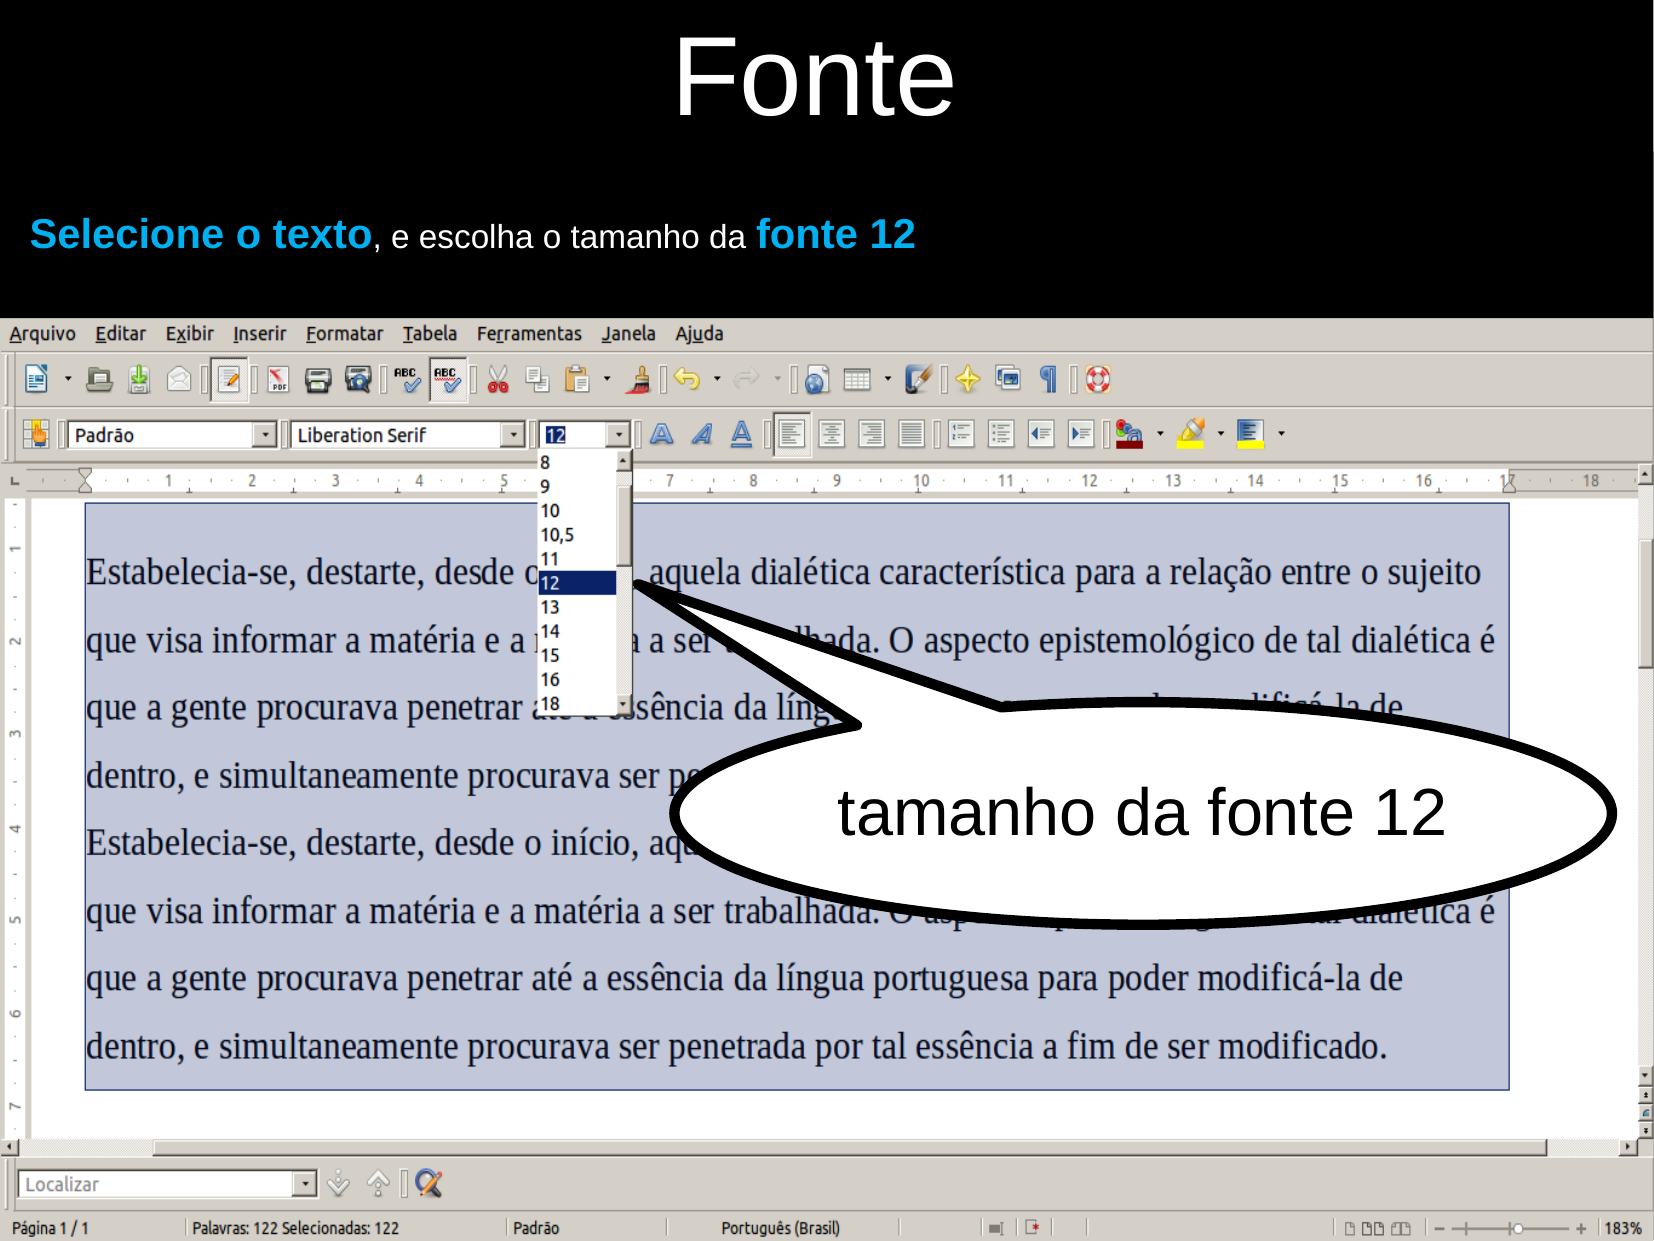

# Fonte
Selecione o texto, e escolha o tamanho da fonte 12
tamanho da fonte 12